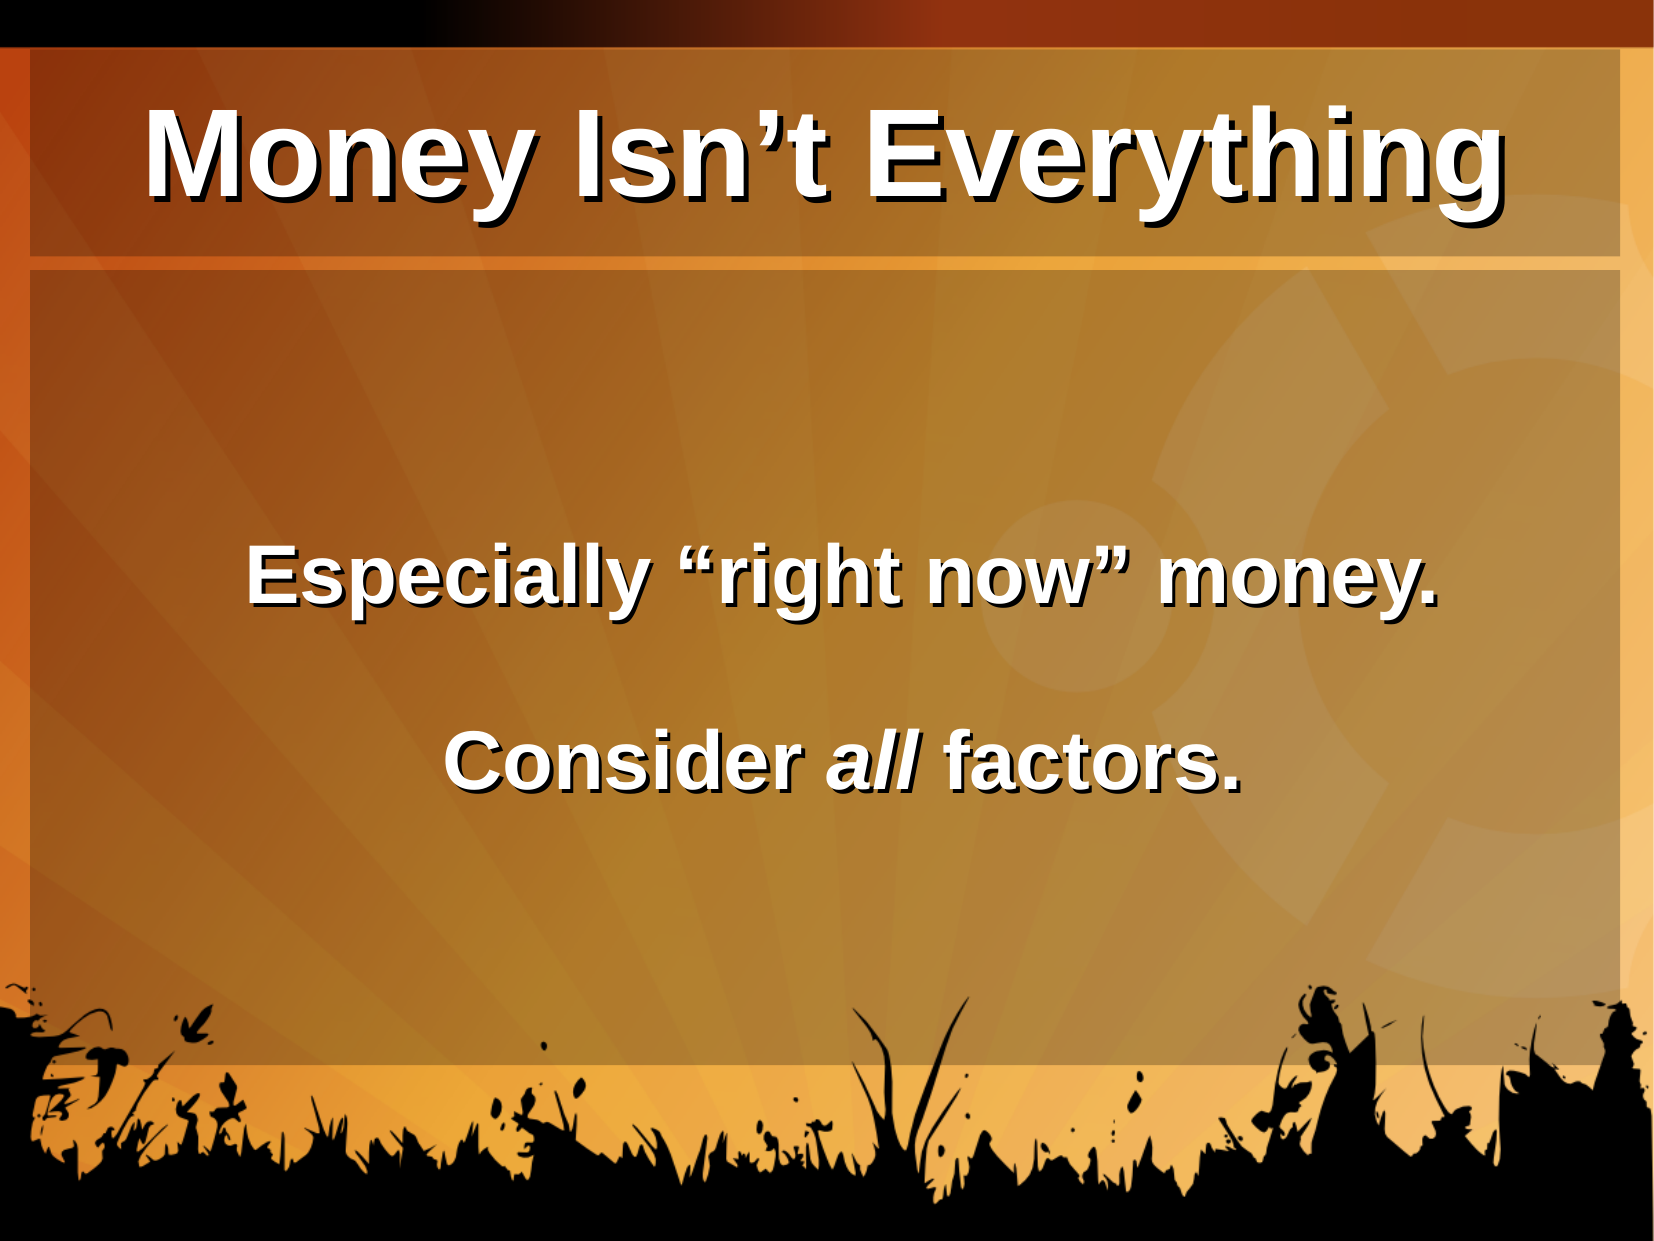

# Money Isn’t Everything
Especially “right now” money.
Consider all factors.